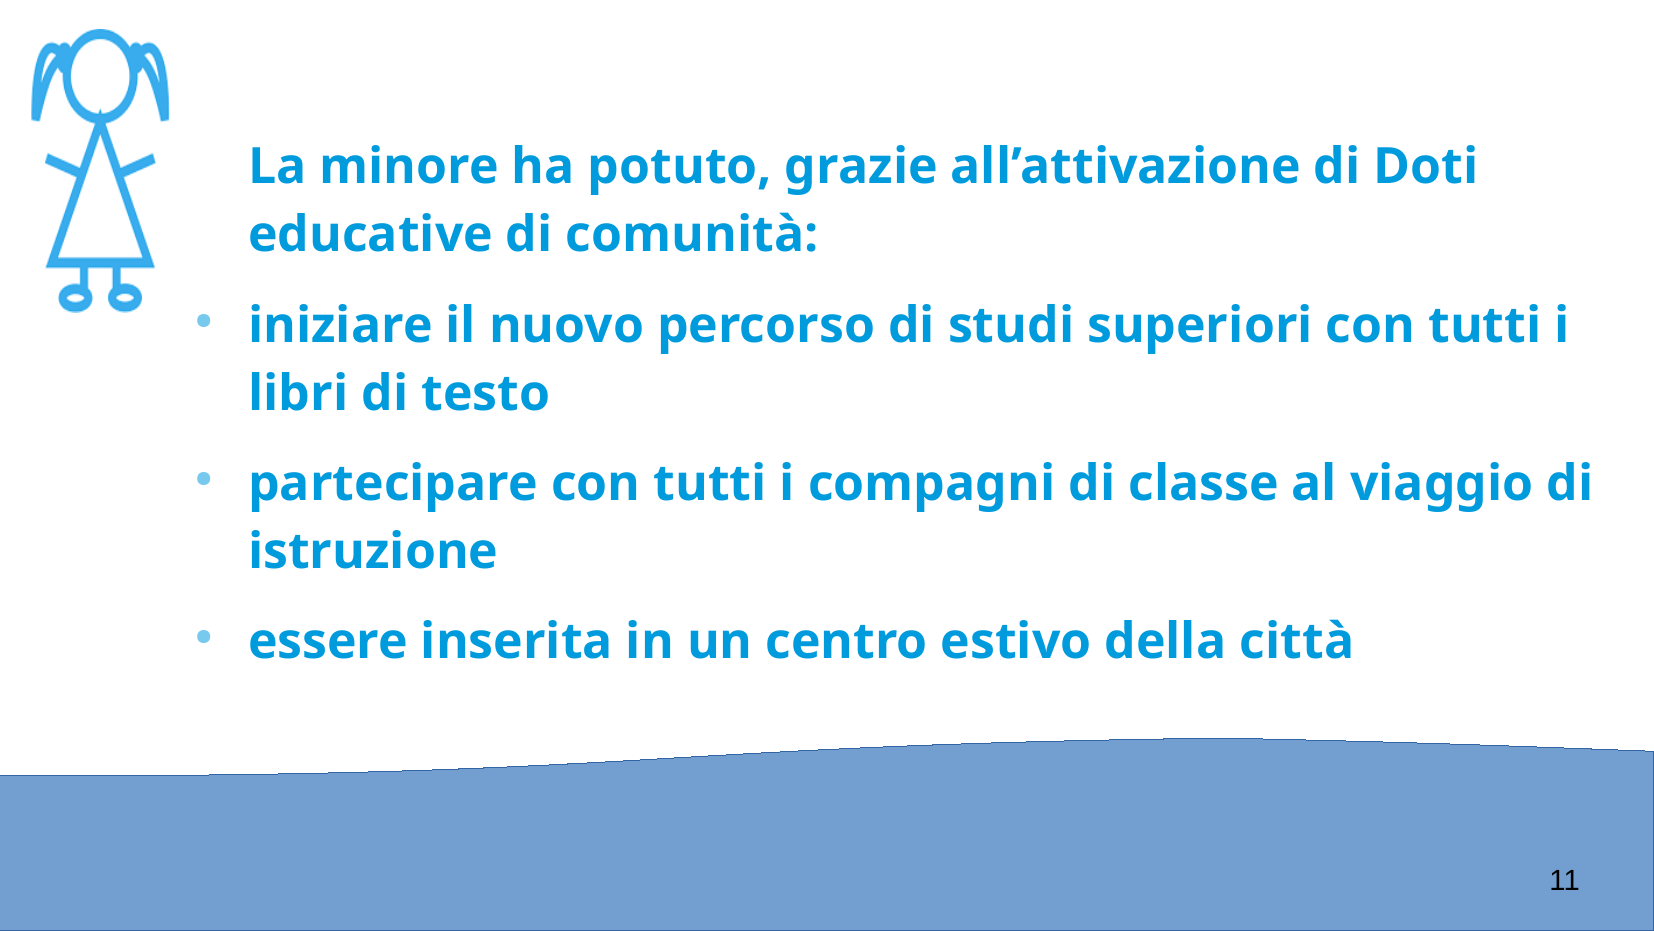

# La minore ha potuto, grazie all’attivazione di Doti educative di comunità:
iniziare il nuovo percorso di studi superiori con tutti i libri di testo
partecipare con tutti i compagni di classe al viaggio di istruzione
essere inserita in un centro estivo della città